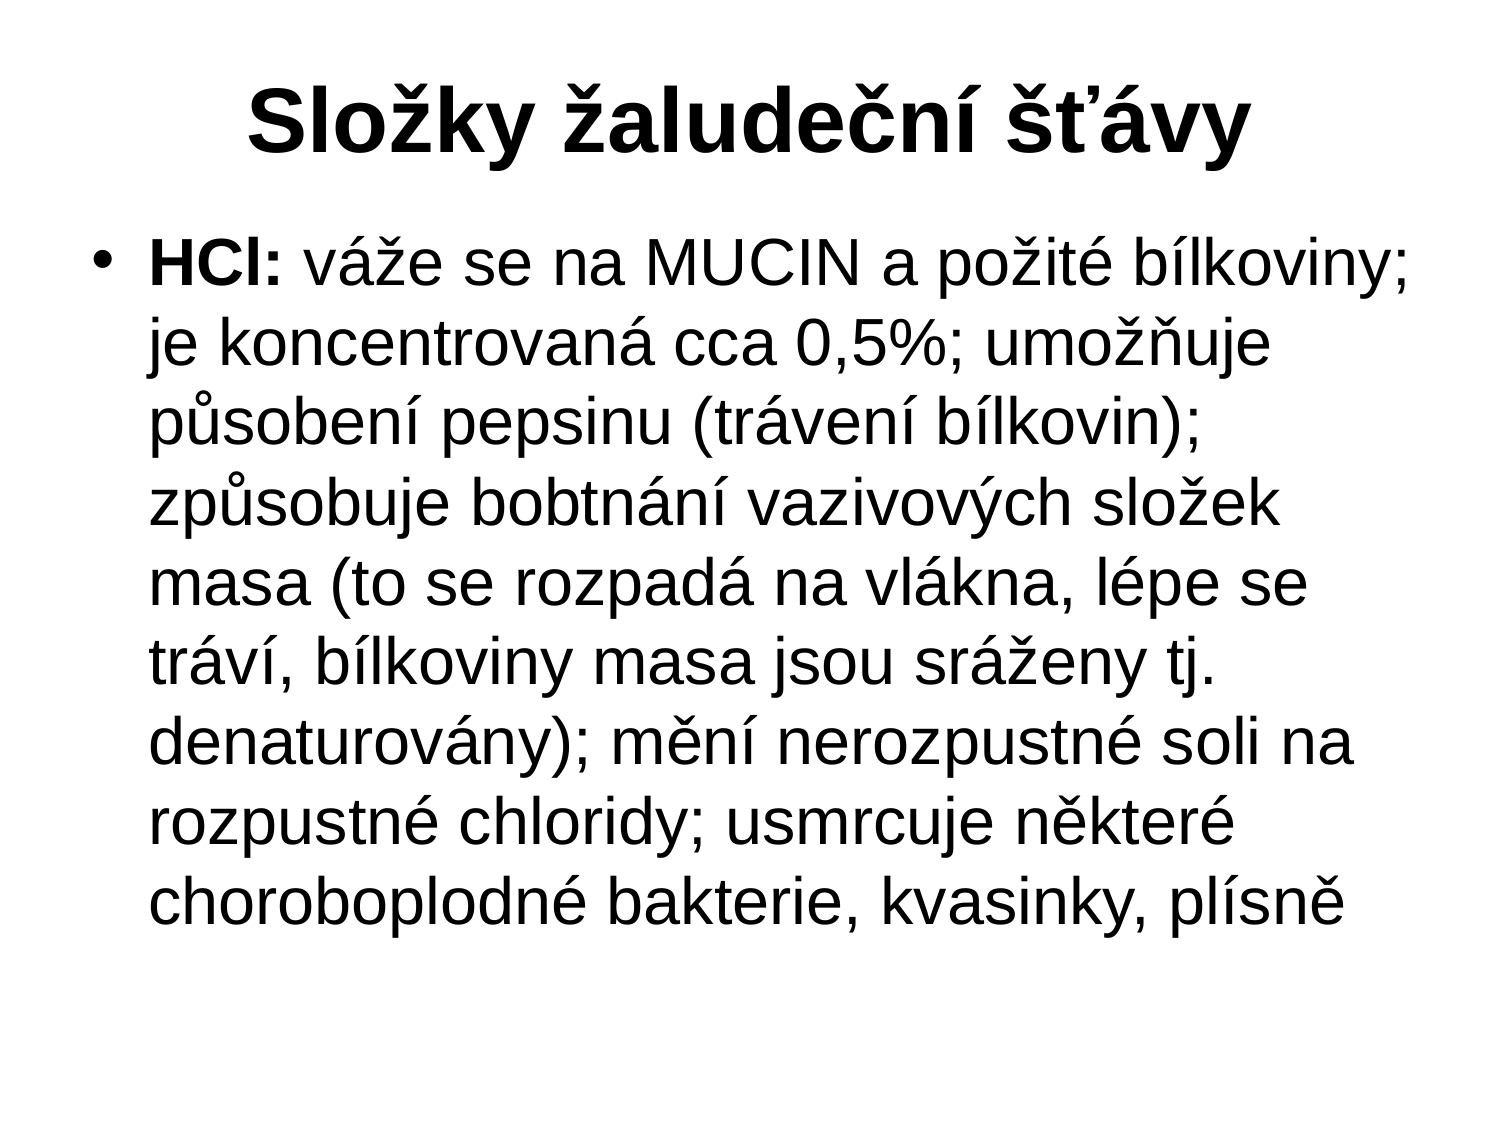

# Složky žaludeční šťávy
HCl: váže se na MUCIN a požité bílkoviny; je koncentrovaná cca 0,5%; umožňuje působení pepsinu (trávení bílkovin); způsobuje bobtnání vazivových složek masa (to se rozpadá na vlákna, lépe se tráví, bílkoviny masa jsou sráženy tj. denaturovány); mění nerozpustné soli na rozpustné chloridy; usmrcuje některé choroboplodné bakterie, kvasinky, plísně